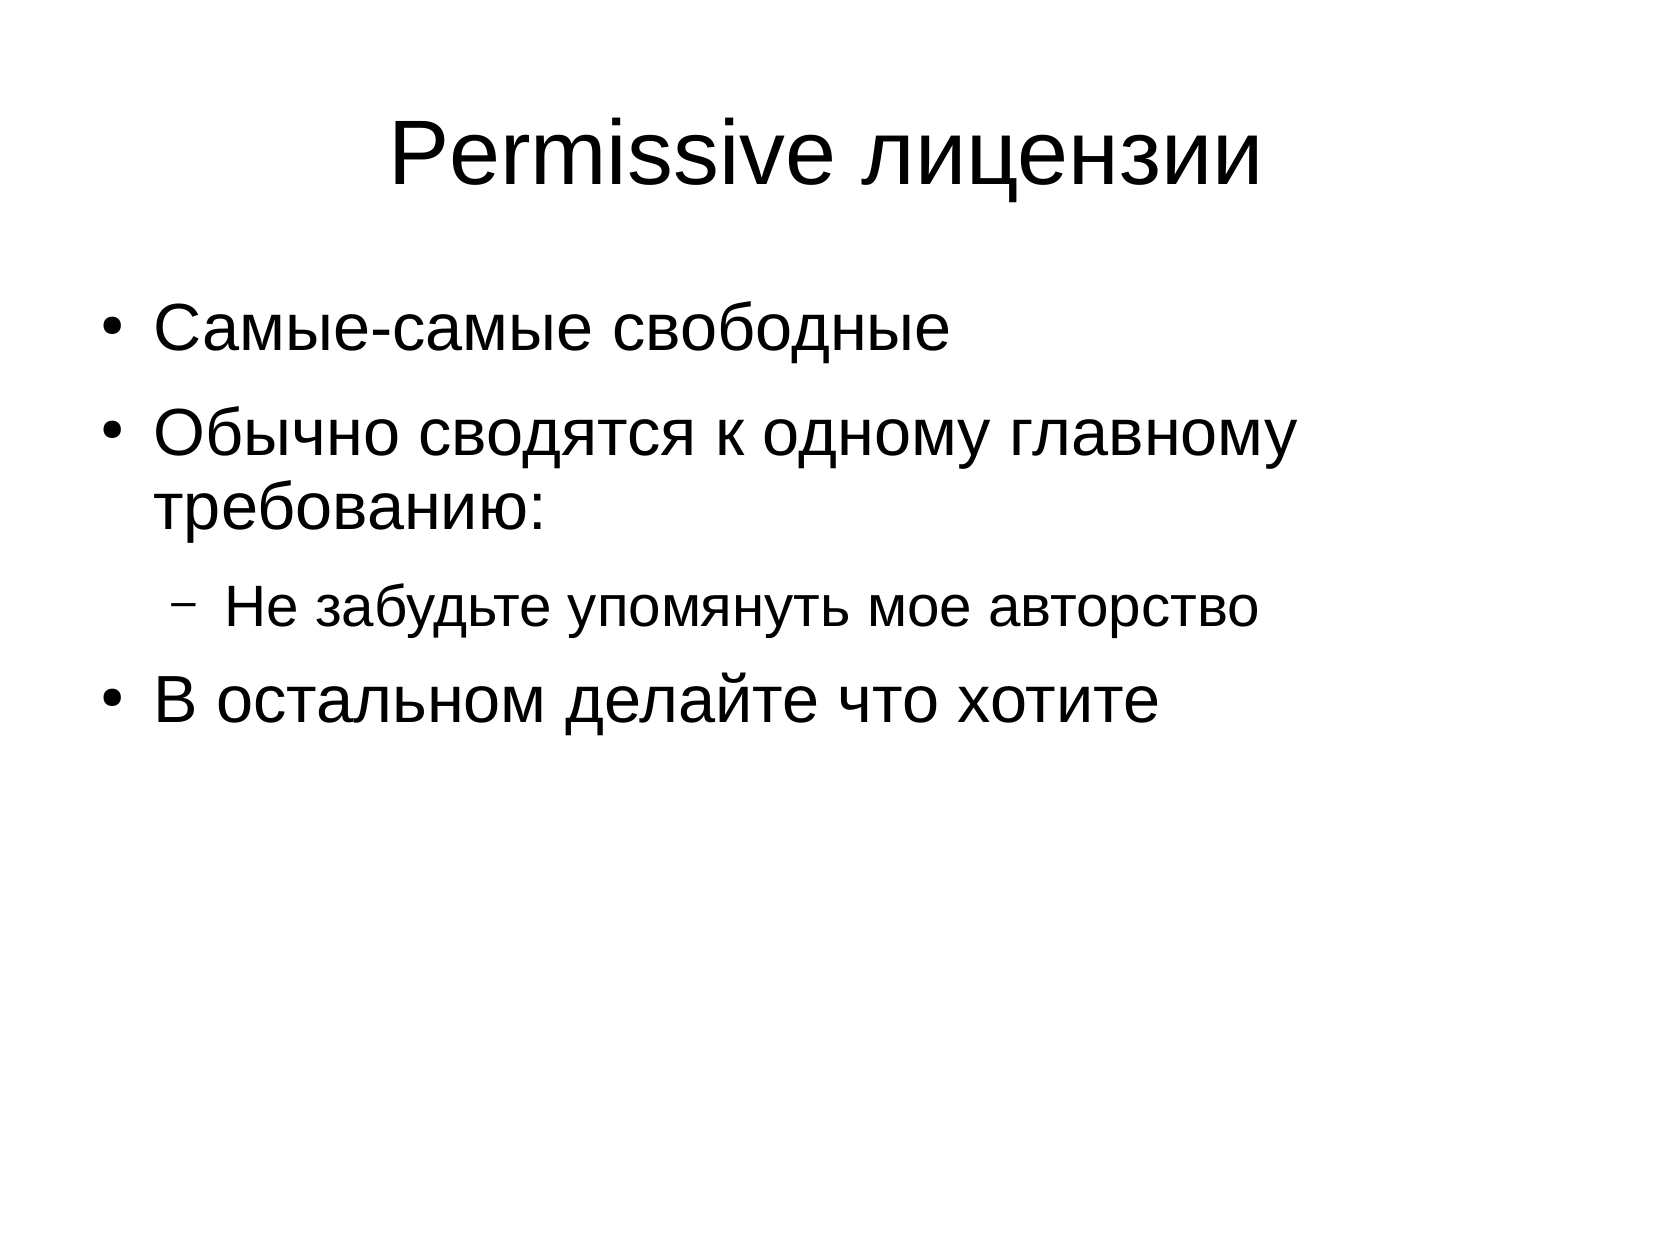

# Permissive лицензии
Самые-самые свободные
Обычно сводятся к одному главному требованию:
Не забудьте упомянуть мое авторство
В остальном делайте что хотите